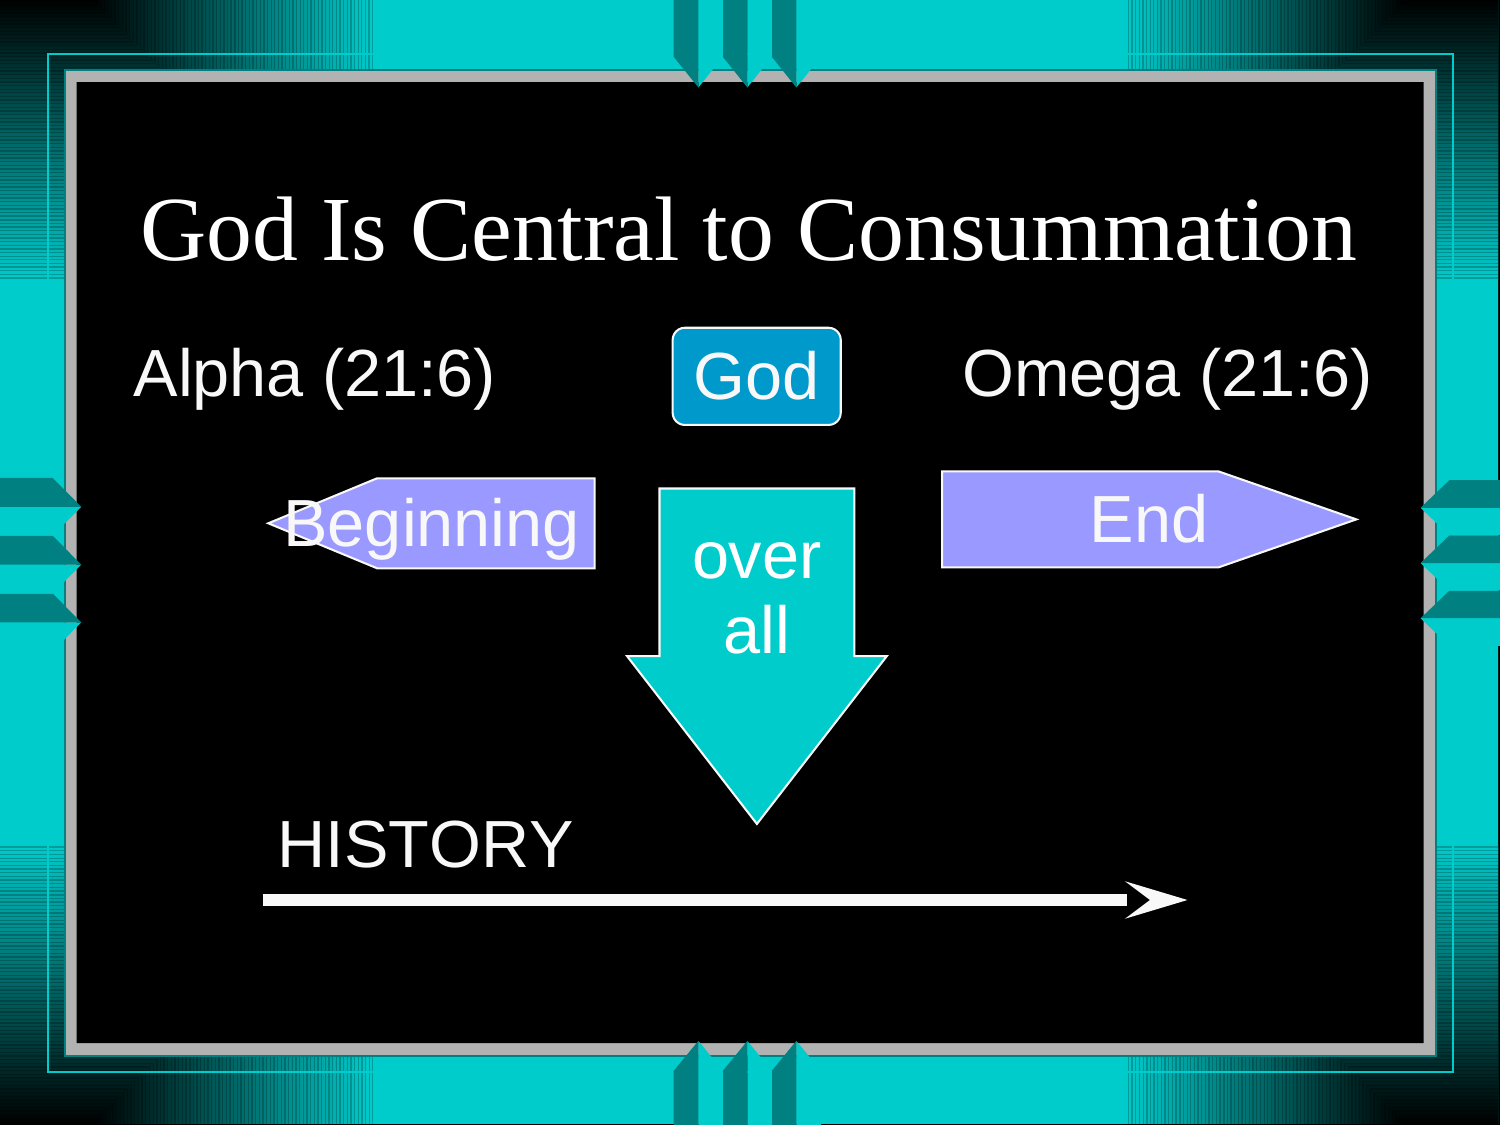

# God Is Central to Consummation
God
Alpha (21:6)
Beginning
Omega (21:6)
End
over
all
HISTORY